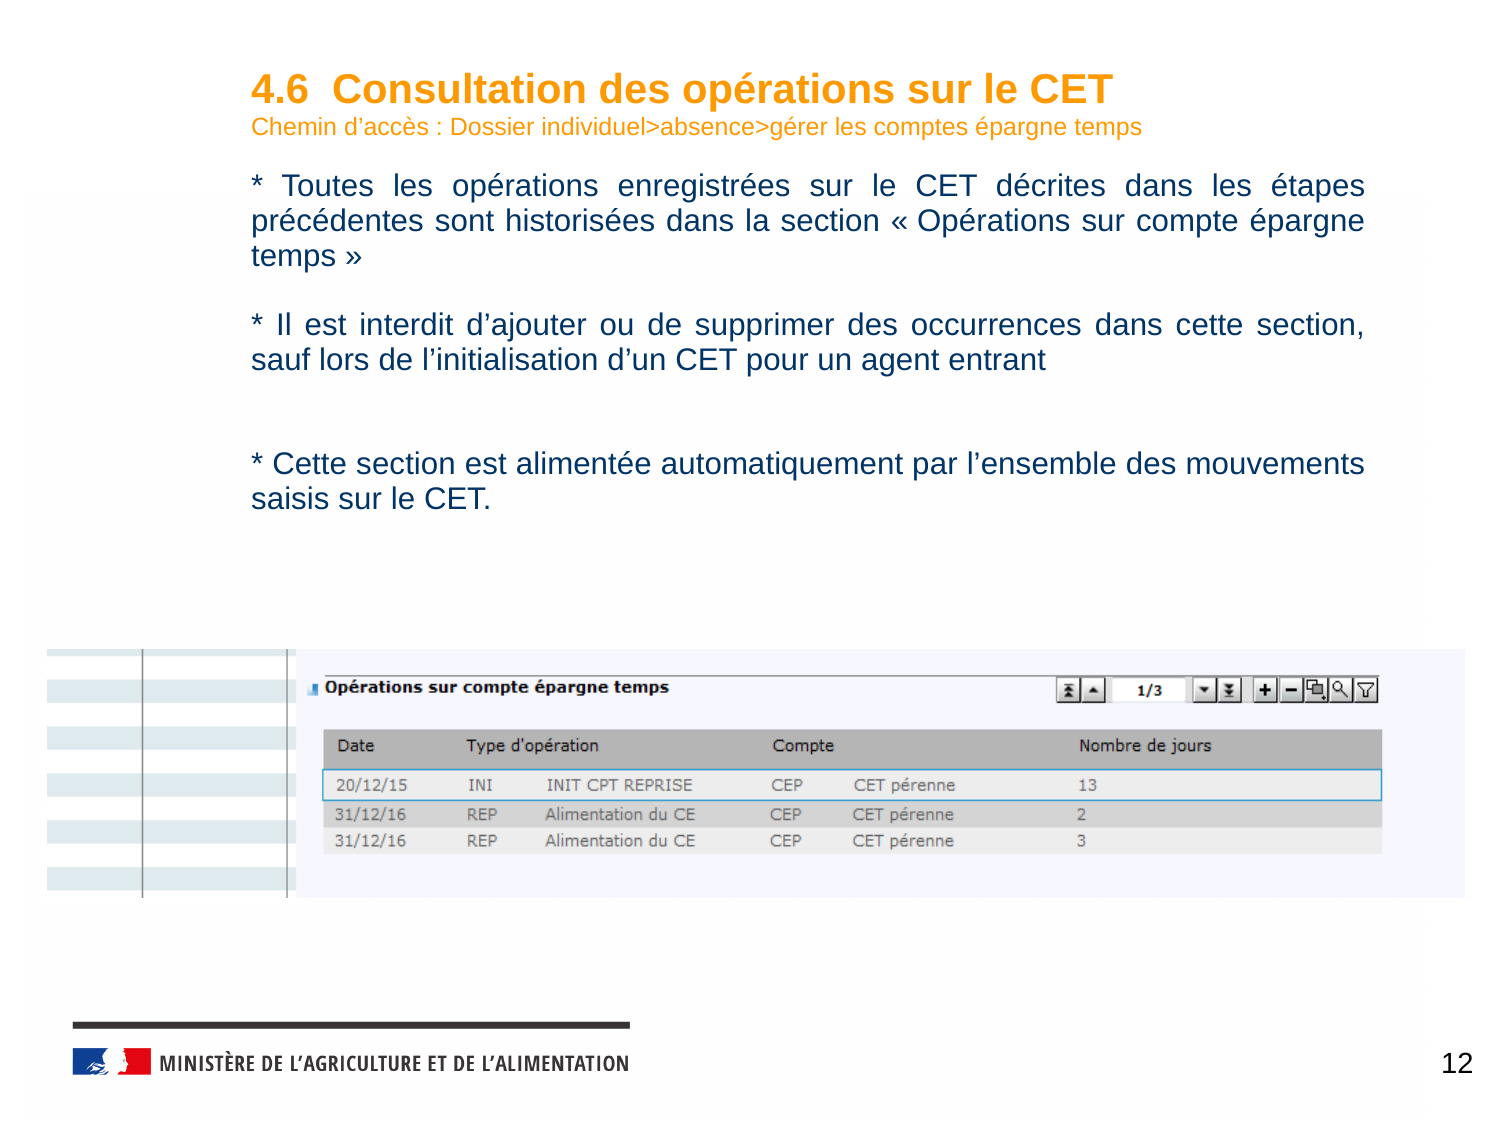

4.6 Consultation des opérations sur le CET
Chemin d’accès : Dossier individuel>absence>gérer les comptes épargne temps
* Toutes les opérations enregistrées sur le CET décrites dans les étapes précédentes sont historisées dans la section « Opérations sur compte épargne temps »
* Il est interdit d’ajouter ou de supprimer des occurrences dans cette section, sauf lors de l’initialisation d’un CET pour un agent entrant
* Cette section est alimentée automatiquement par l’ensemble des mouvements saisis sur le CET.